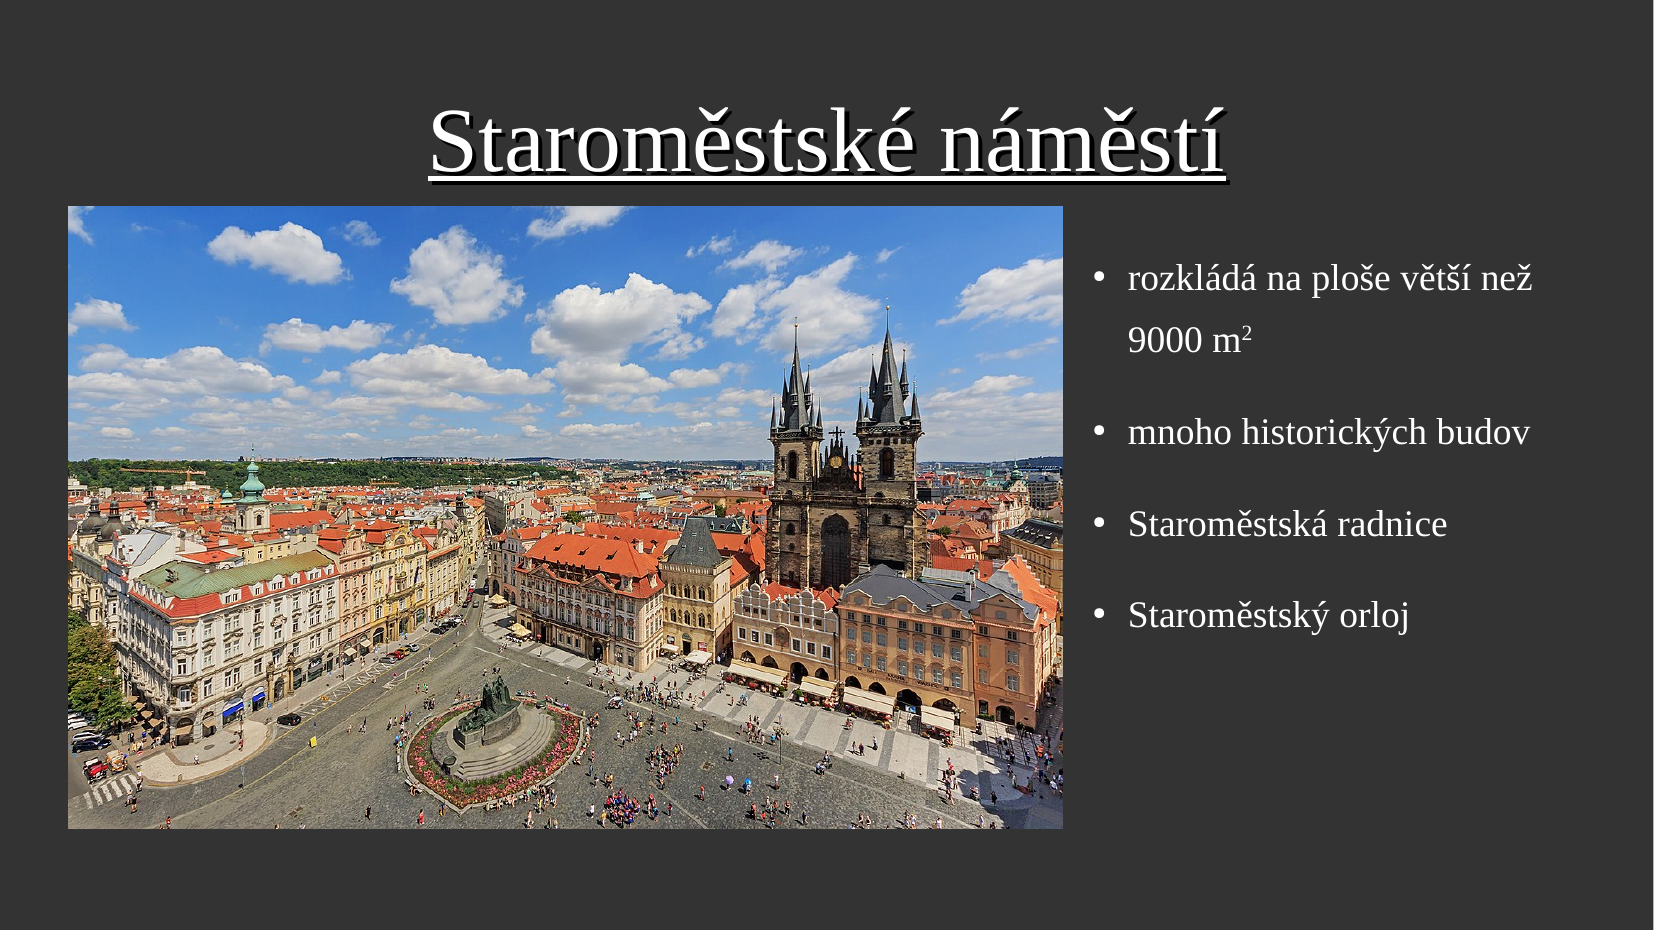

# Staroměstské náměstí
rozkládá na ploše větší než 9000 m2
mnoho historických budov
Staroměstská radnice
Staroměstský orloj